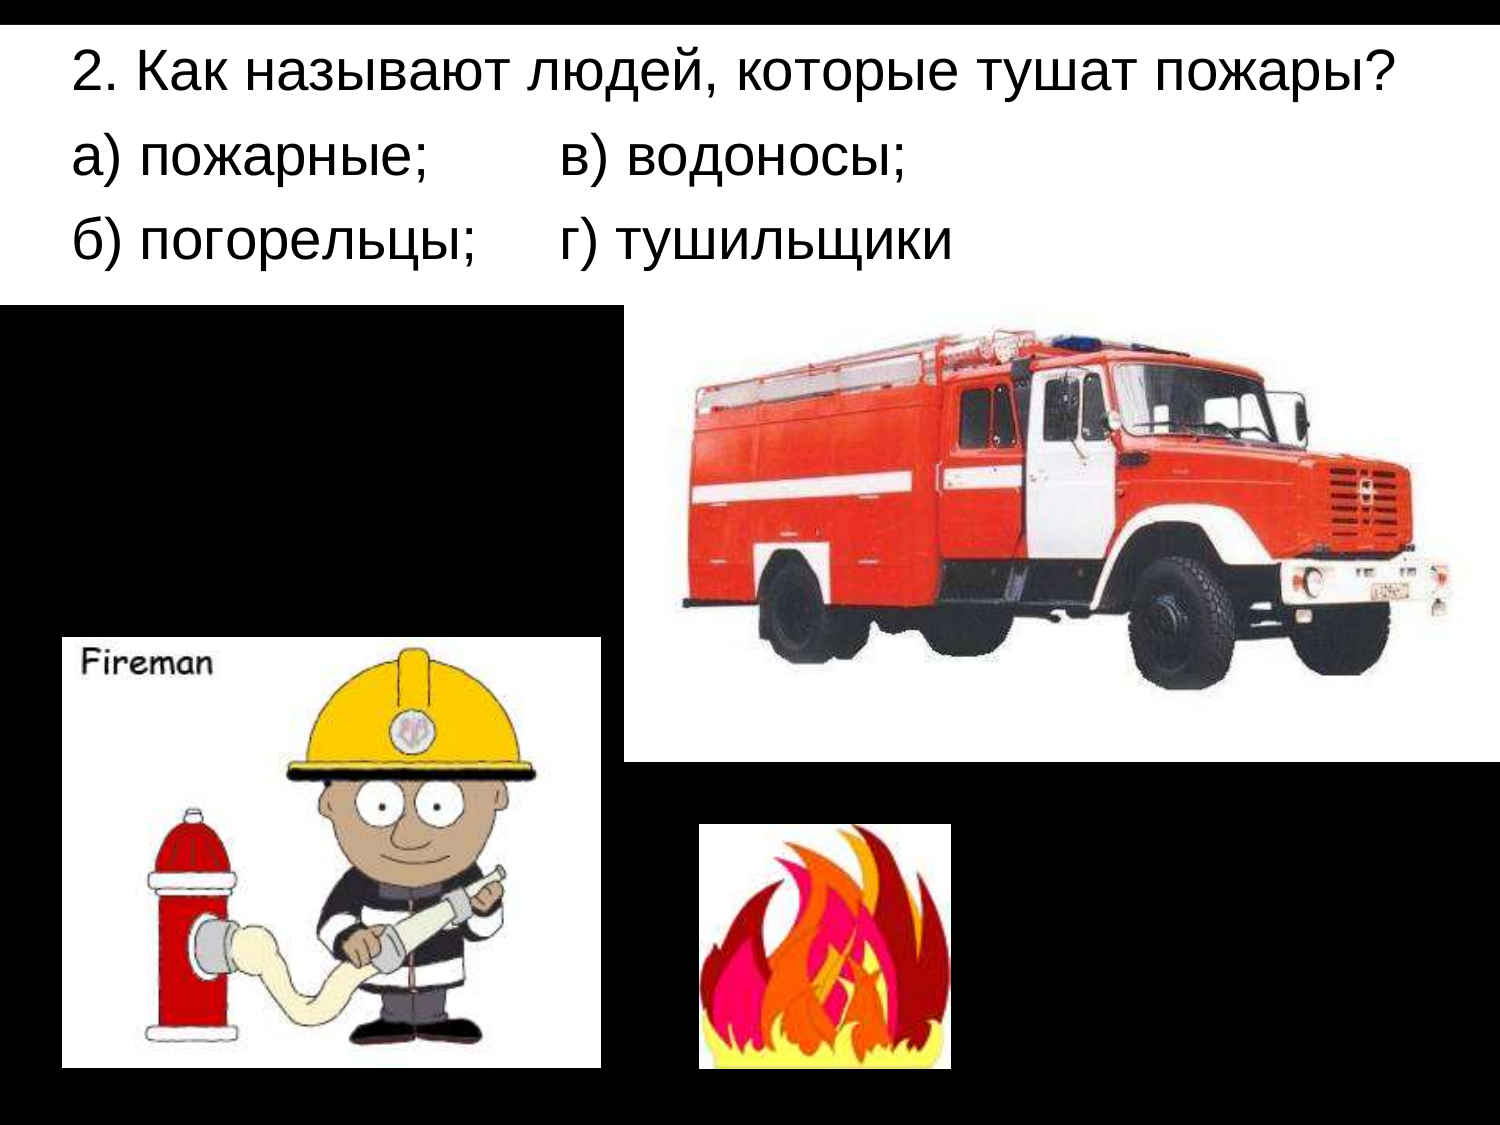

# 2. Как называют людей, которые тушат пожары?
а) пожарные; в) водоносы;
б) погорельцы; г) тушильщики
2. Как называют людей, которые тушат пожары? А) пожарные; в) водоносы; б) погорельцы; г) тушильщики.